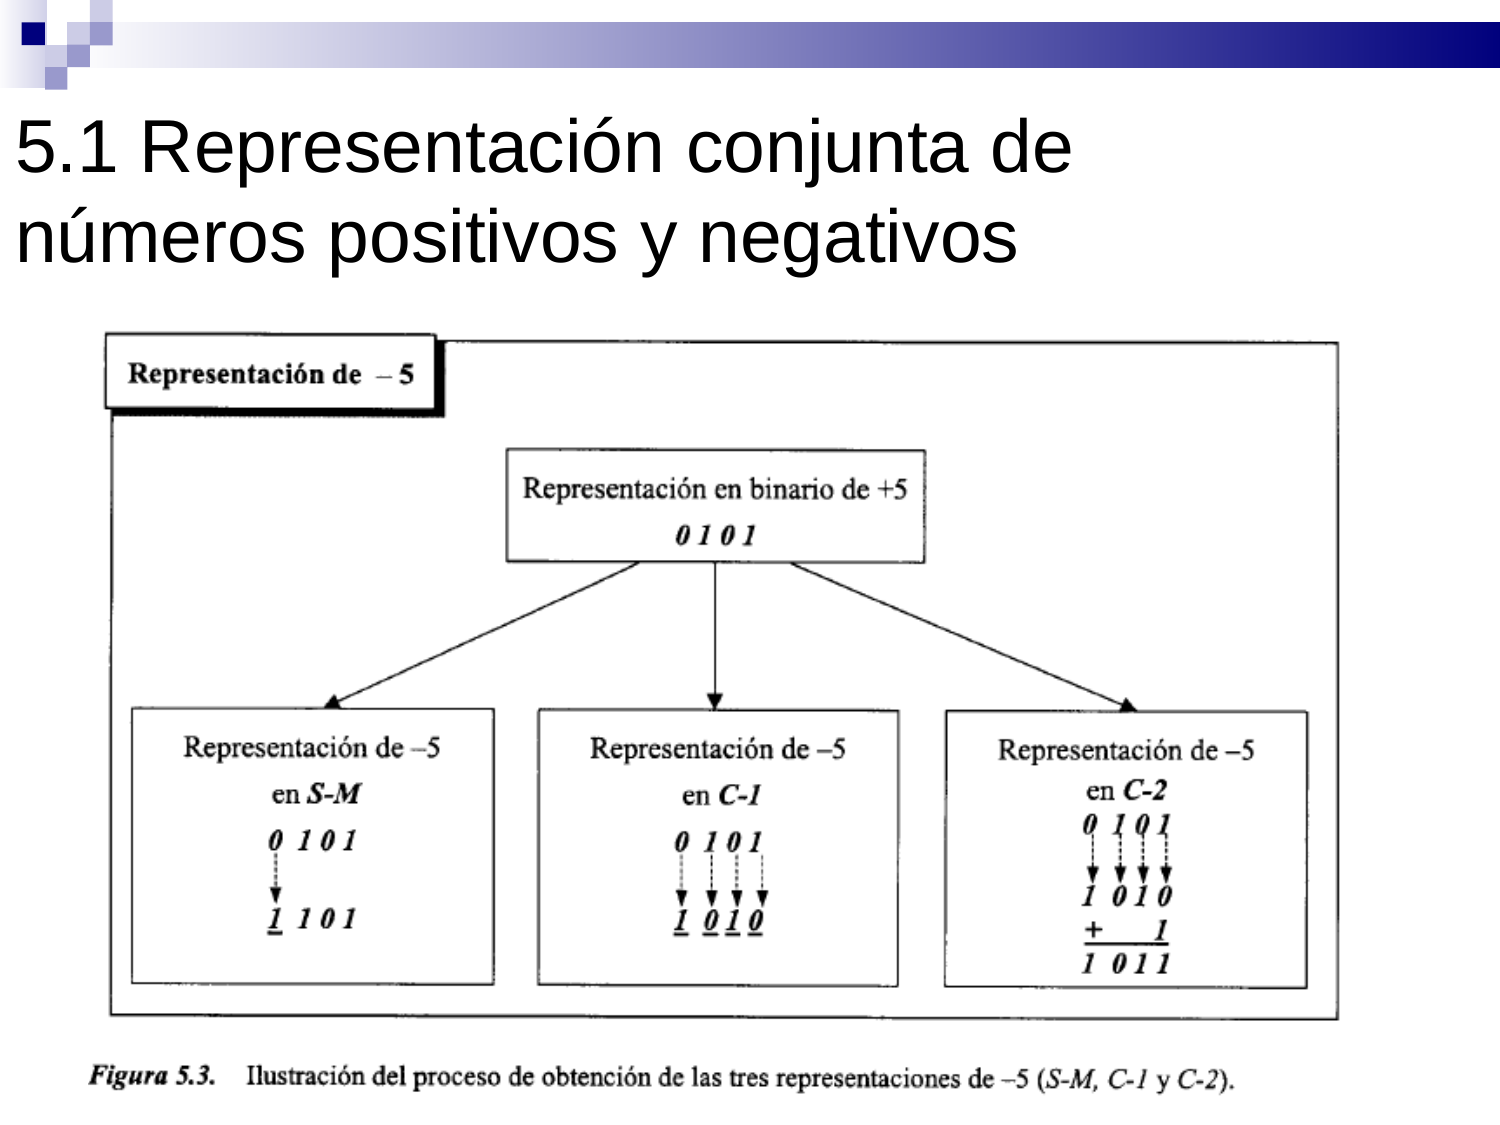

# 5.1 Representación conjunta de números positivos y negativos